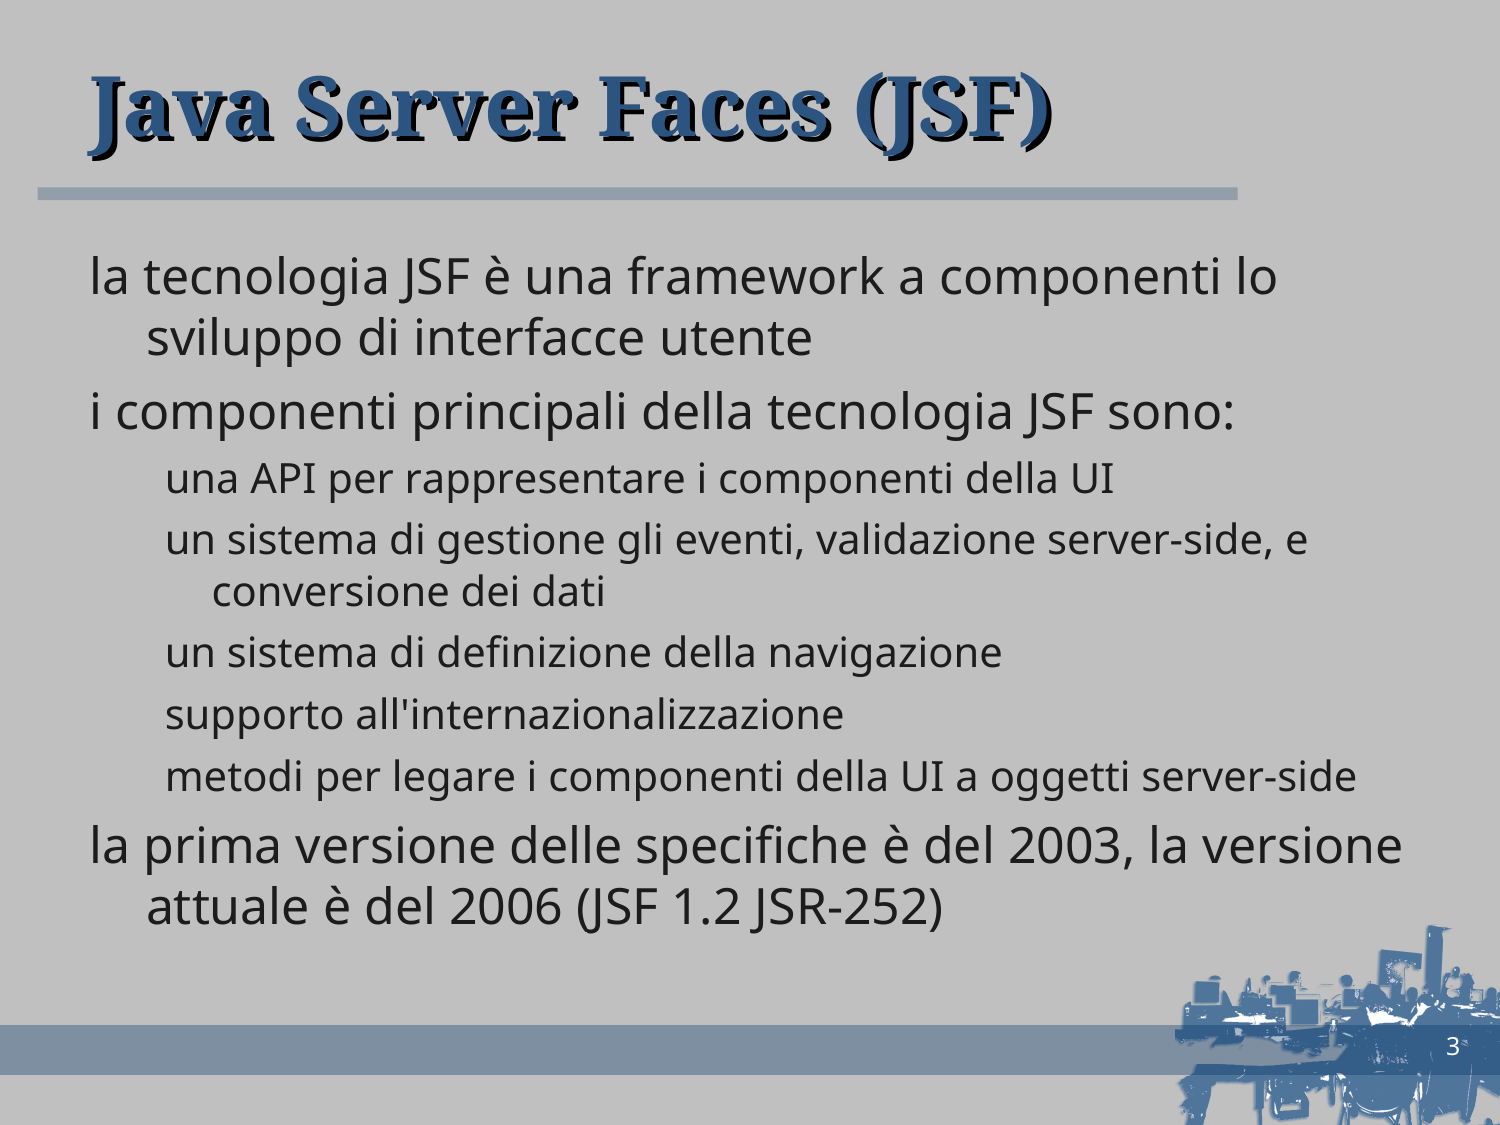

# Java Server Faces (JSF)
la tecnologia JSF è una framework a componenti lo sviluppo di interfacce utente
i componenti principali della tecnologia JSF sono:
una API per rappresentare i componenti della UI
un sistema di gestione gli eventi, validazione server-side, e conversione dei dati
un sistema di definizione della navigazione
supporto all'internazionalizzazione
metodi per legare i componenti della UI a oggetti server-side
la prima versione delle specifiche è del 2003, la versione attuale è del 2006 (JSF 1.2 JSR-252)